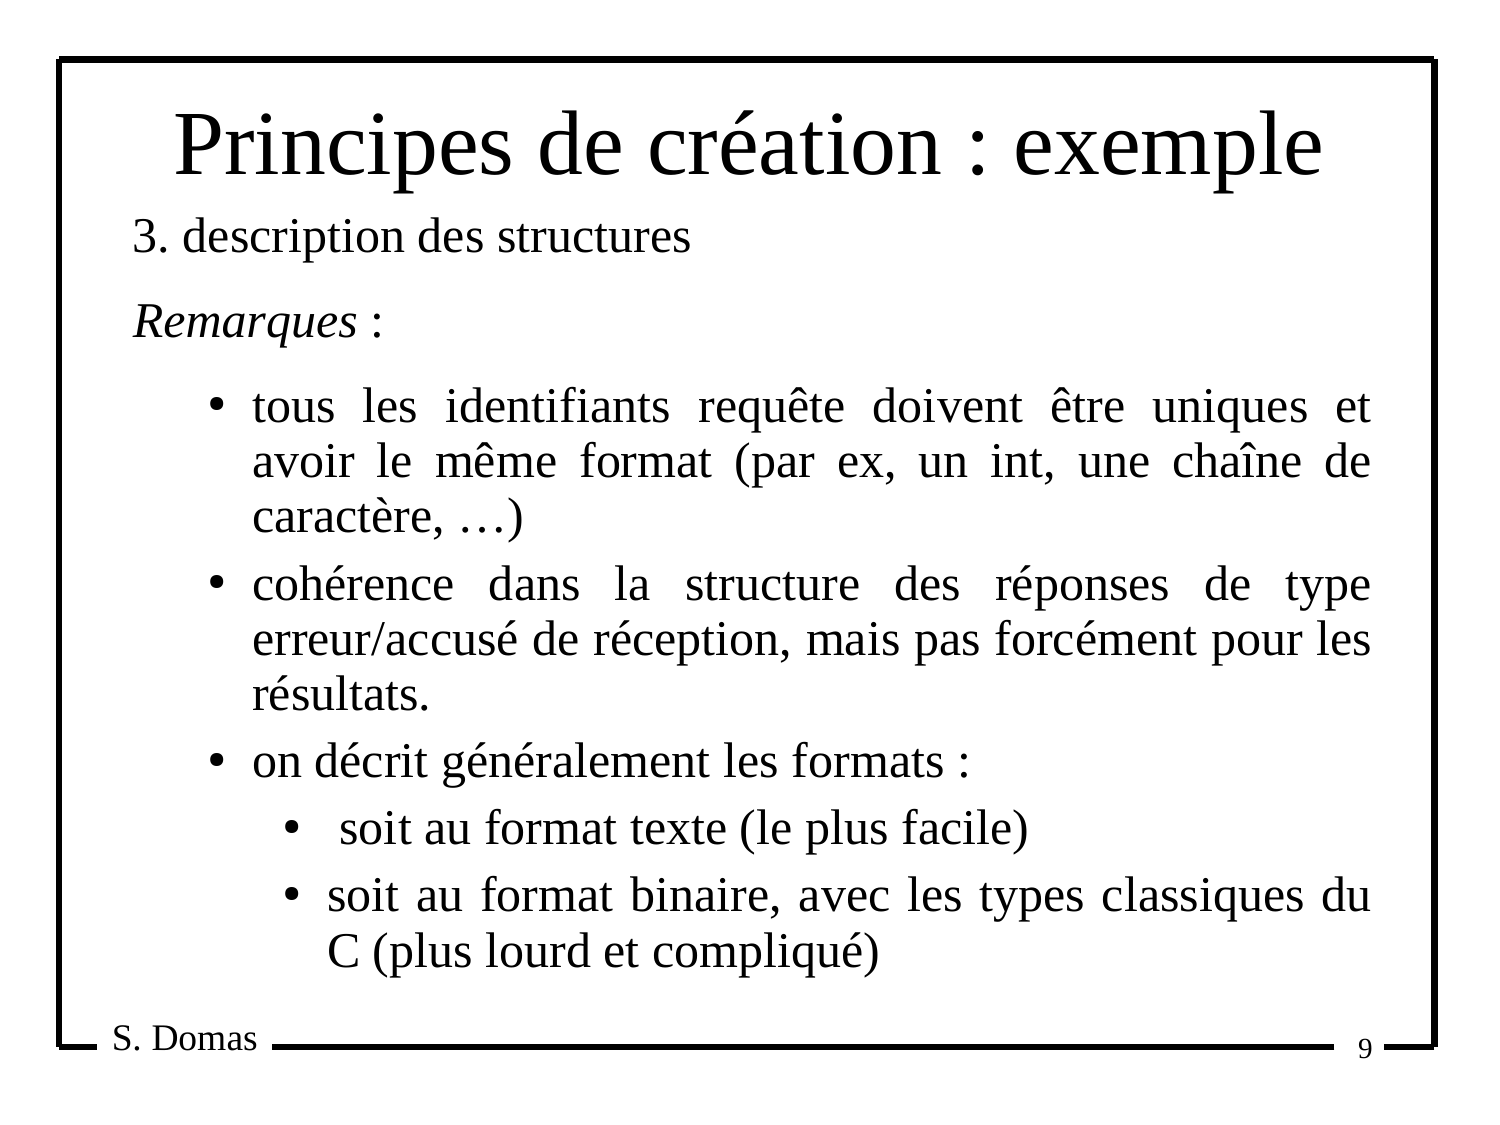

# Principes de création : exemple
S. Domas
3. description des structures
Remarques :
tous les identifiants requête doivent être uniques et avoir le même format (par ex, un int, une chaîne de caractère, …)
cohérence dans la structure des réponses de type erreur/accusé de réception, mais pas forcément pour les résultats.
on décrit généralement les formats :
 soit au format texte (le plus facile)
soit au format binaire, avec les types classiques du C (plus lourd et compliqué)
9